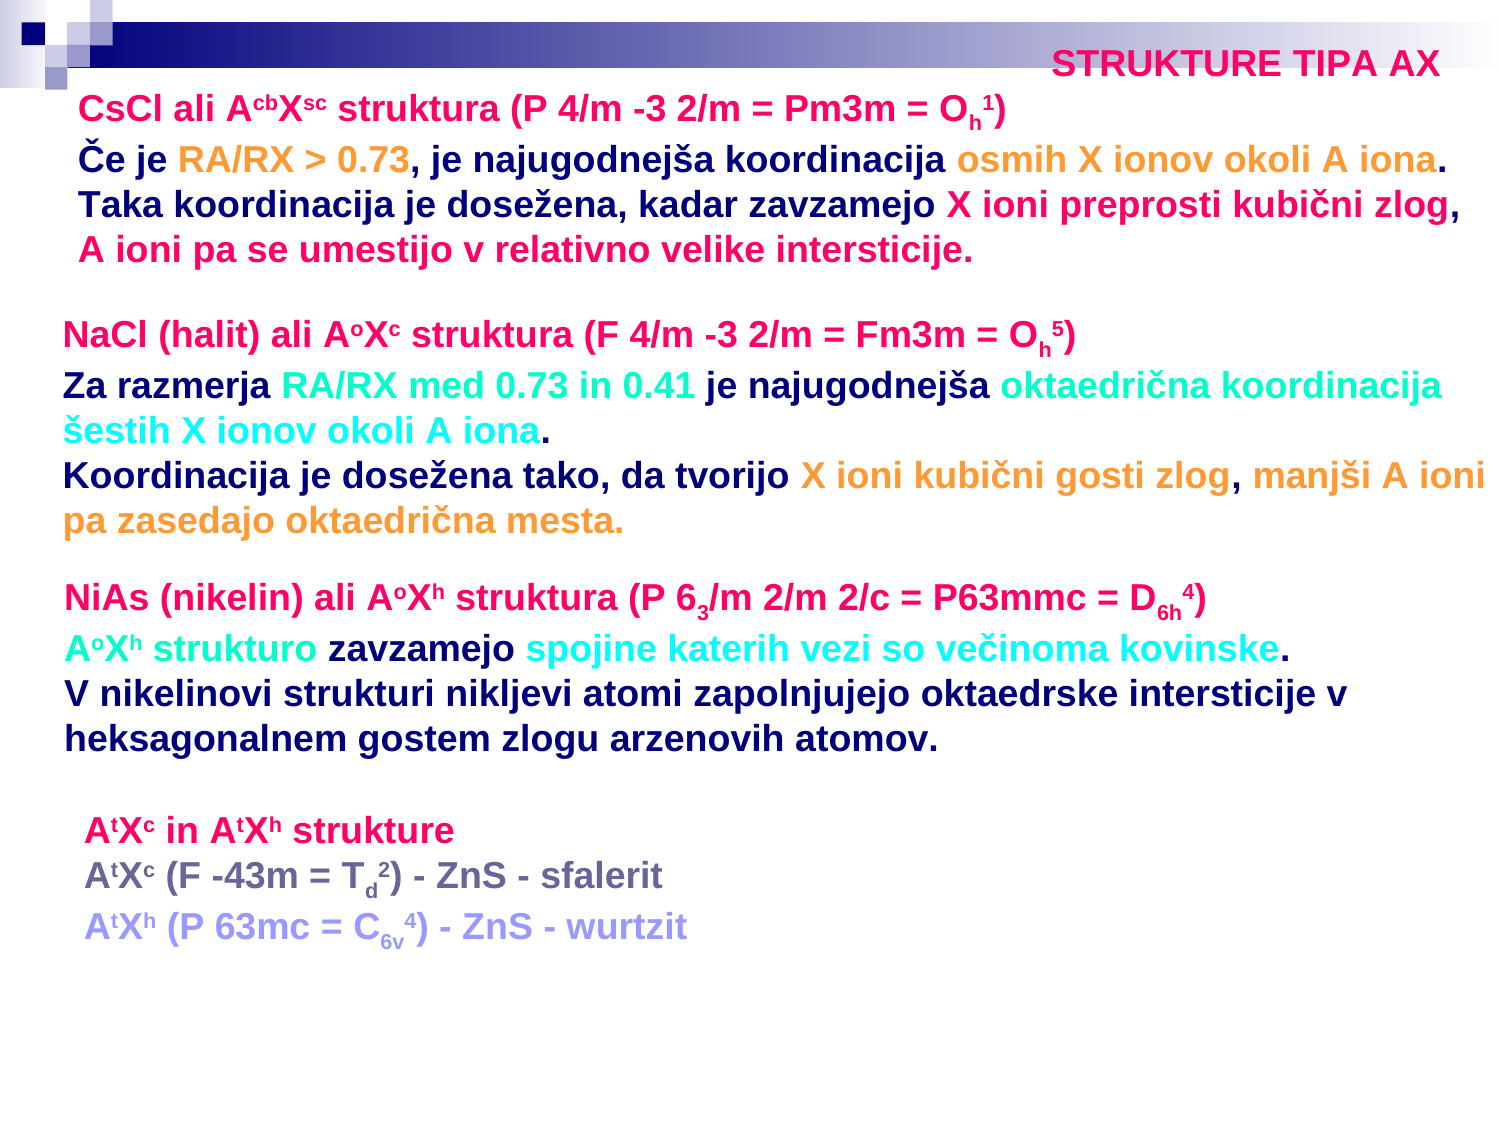

STRUKTURE TIPA AX
CsCl ali AcbXsc struktura (P 4/m -3 2/m = Pm3m = Oh1)
Če je RA/RX > 0.73, je najugodnejša koordinacija osmih X ionov okoli A iona.
Taka koordinacija je dosežena, kadar zavzamejo X ioni preprosti kubični zlog,
A ioni pa se umestijo v relativno velike intersticije.
NaCl (halit) ali AoXc struktura (F 4/m -3 2/m = Fm3m = Oh5)
Za razmerja RA/RX med 0.73 in 0.41 je najugodnejša oktaedrična koordinacija
šestih X ionov okoli A iona.
Koordinacija je dosežena tako, da tvorijo X ioni kubični gosti zlog, manjši A ioni
pa zasedajo oktaedrična mesta.
NiAs (nikelin) ali AoXh struktura (P 63/m 2/m 2/c = P63mmc = D6h4)
AoXh strukturo zavzamejo spojine katerih vezi so večinoma kovinske.
V nikelinovi strukturi nikljevi atomi zapolnjujejo oktaedrske intersticije v
heksagonalnem gostem zlogu arzenovih atomov.
AtXc in AtXh strukture
AtXc (F -43m = Td2) - ZnS - sfalerit
AtXh (P 63mc = C6v4) - ZnS - wurtzit